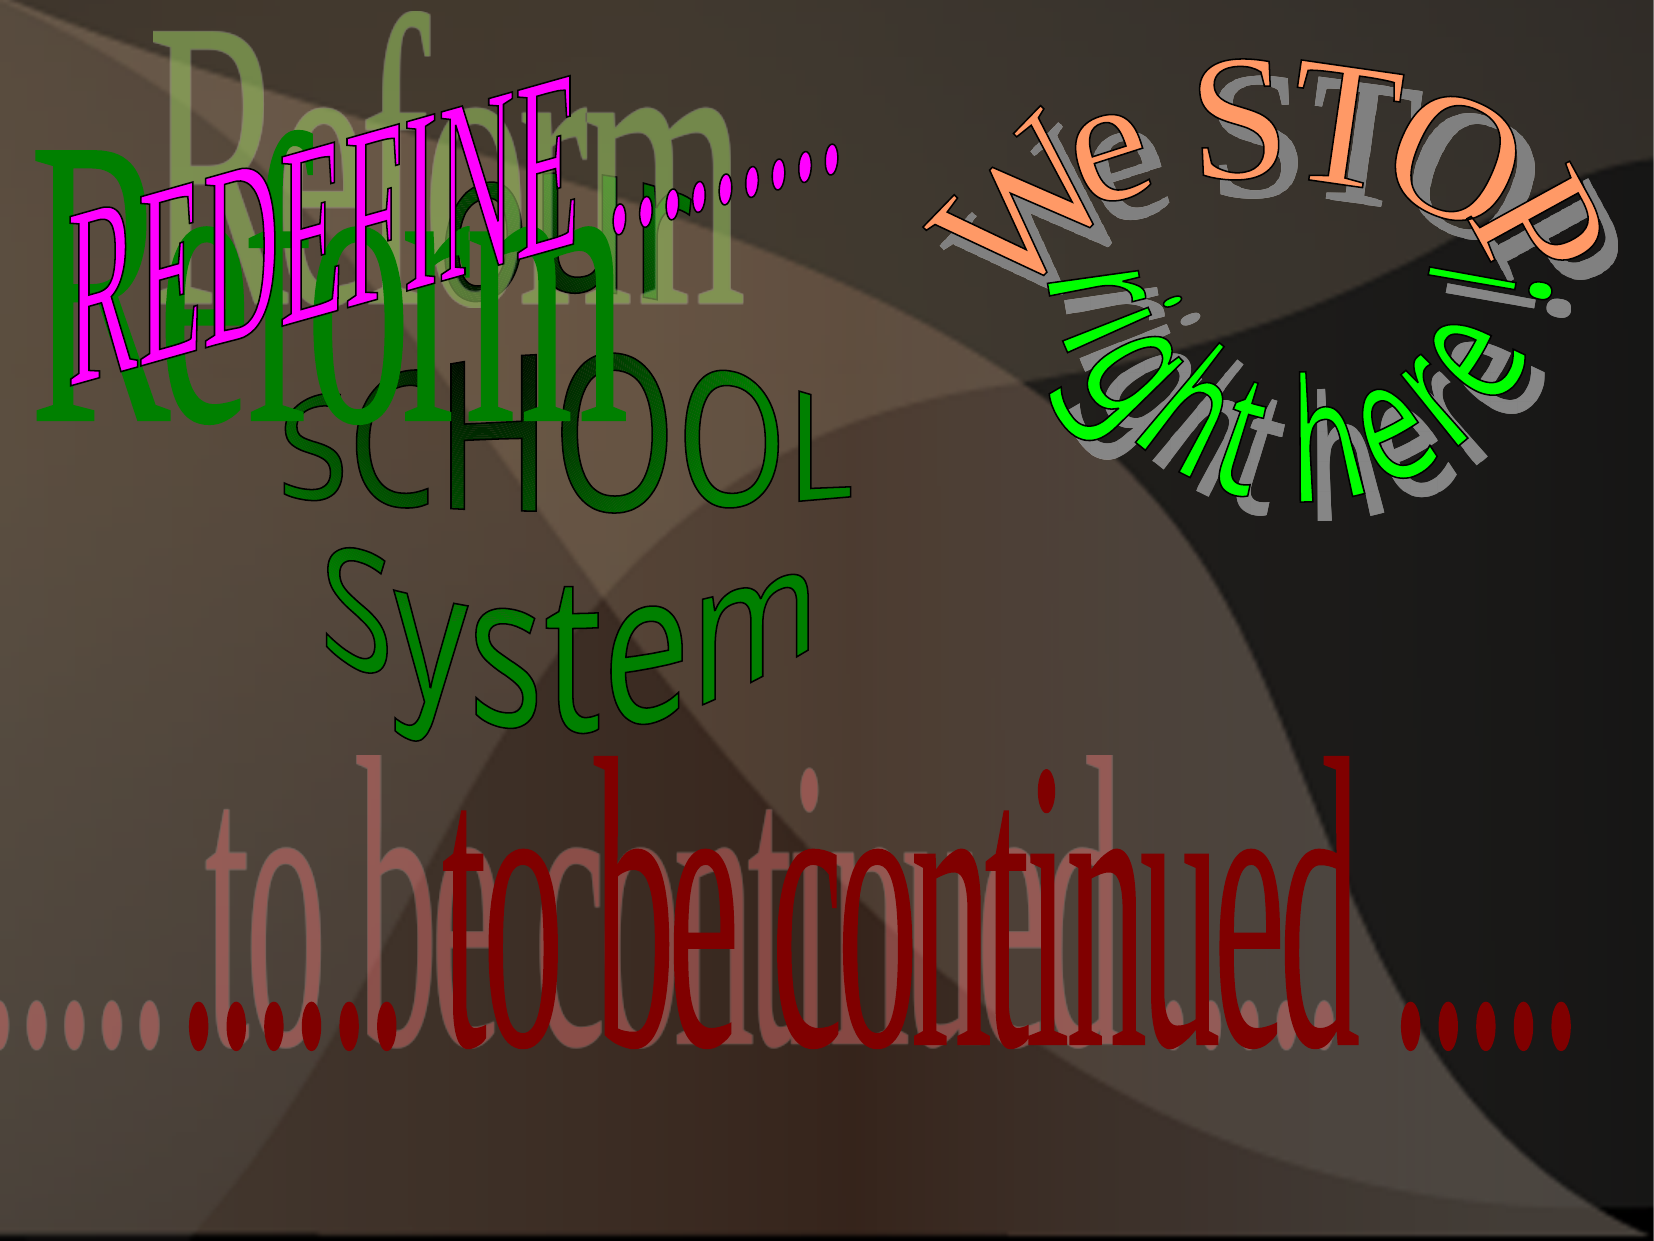

REDEFINE .........
right here !
We STOP
Reform
our
SCHOOL
System
...... to be continued .....